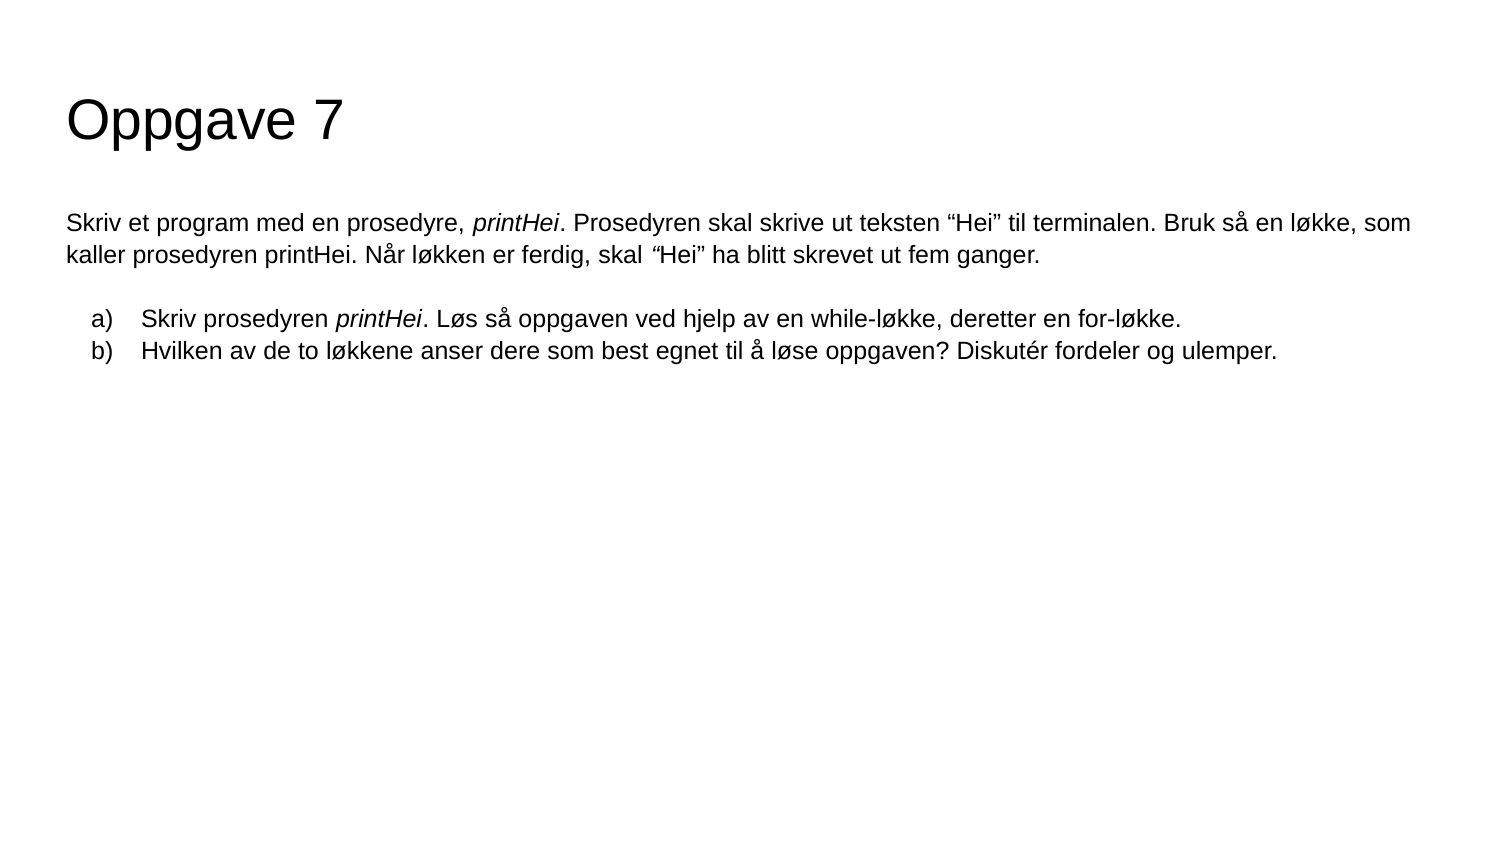

# Oppgave 7
Skriv et program med en prosedyre, printHei. Prosedyren skal skrive ut teksten “Hei” til terminalen. Bruk så en løkke, som kaller prosedyren printHei. Når løkken er ferdig, skal “Hei” ha blitt skrevet ut fem ganger.
Skriv prosedyren printHei. Løs så oppgaven ved hjelp av en while-løkke, deretter en for-løkke.
Hvilken av de to løkkene anser dere som best egnet til å løse oppgaven? Diskutér fordeler og ulemper.